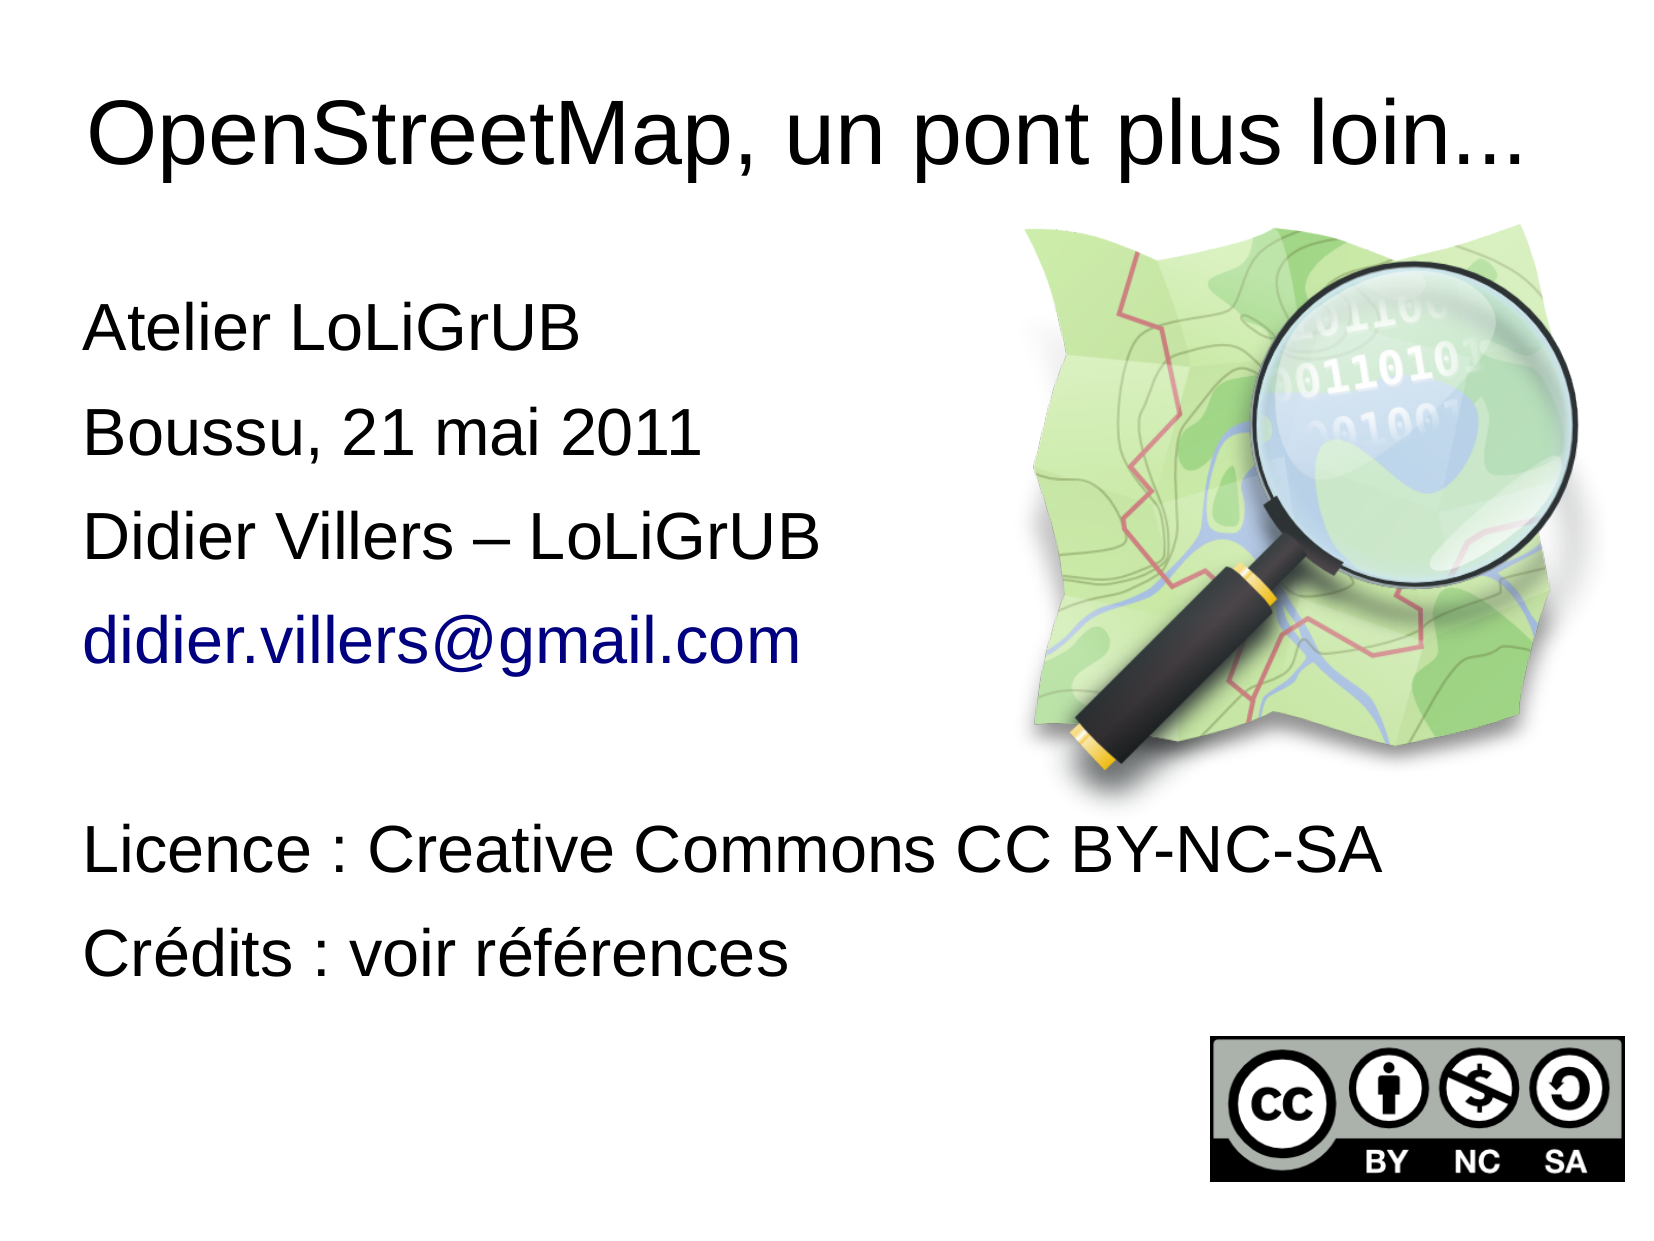

# OpenStreetMap, un pont plus loin...
Atelier LoLiGrUB
Boussu, 21 mai 2011
Didier Villers – LoLiGrUB
didier.villers@gmail.com
Licence : Creative Commons CC BY-NC-SA
Crédits : voir références